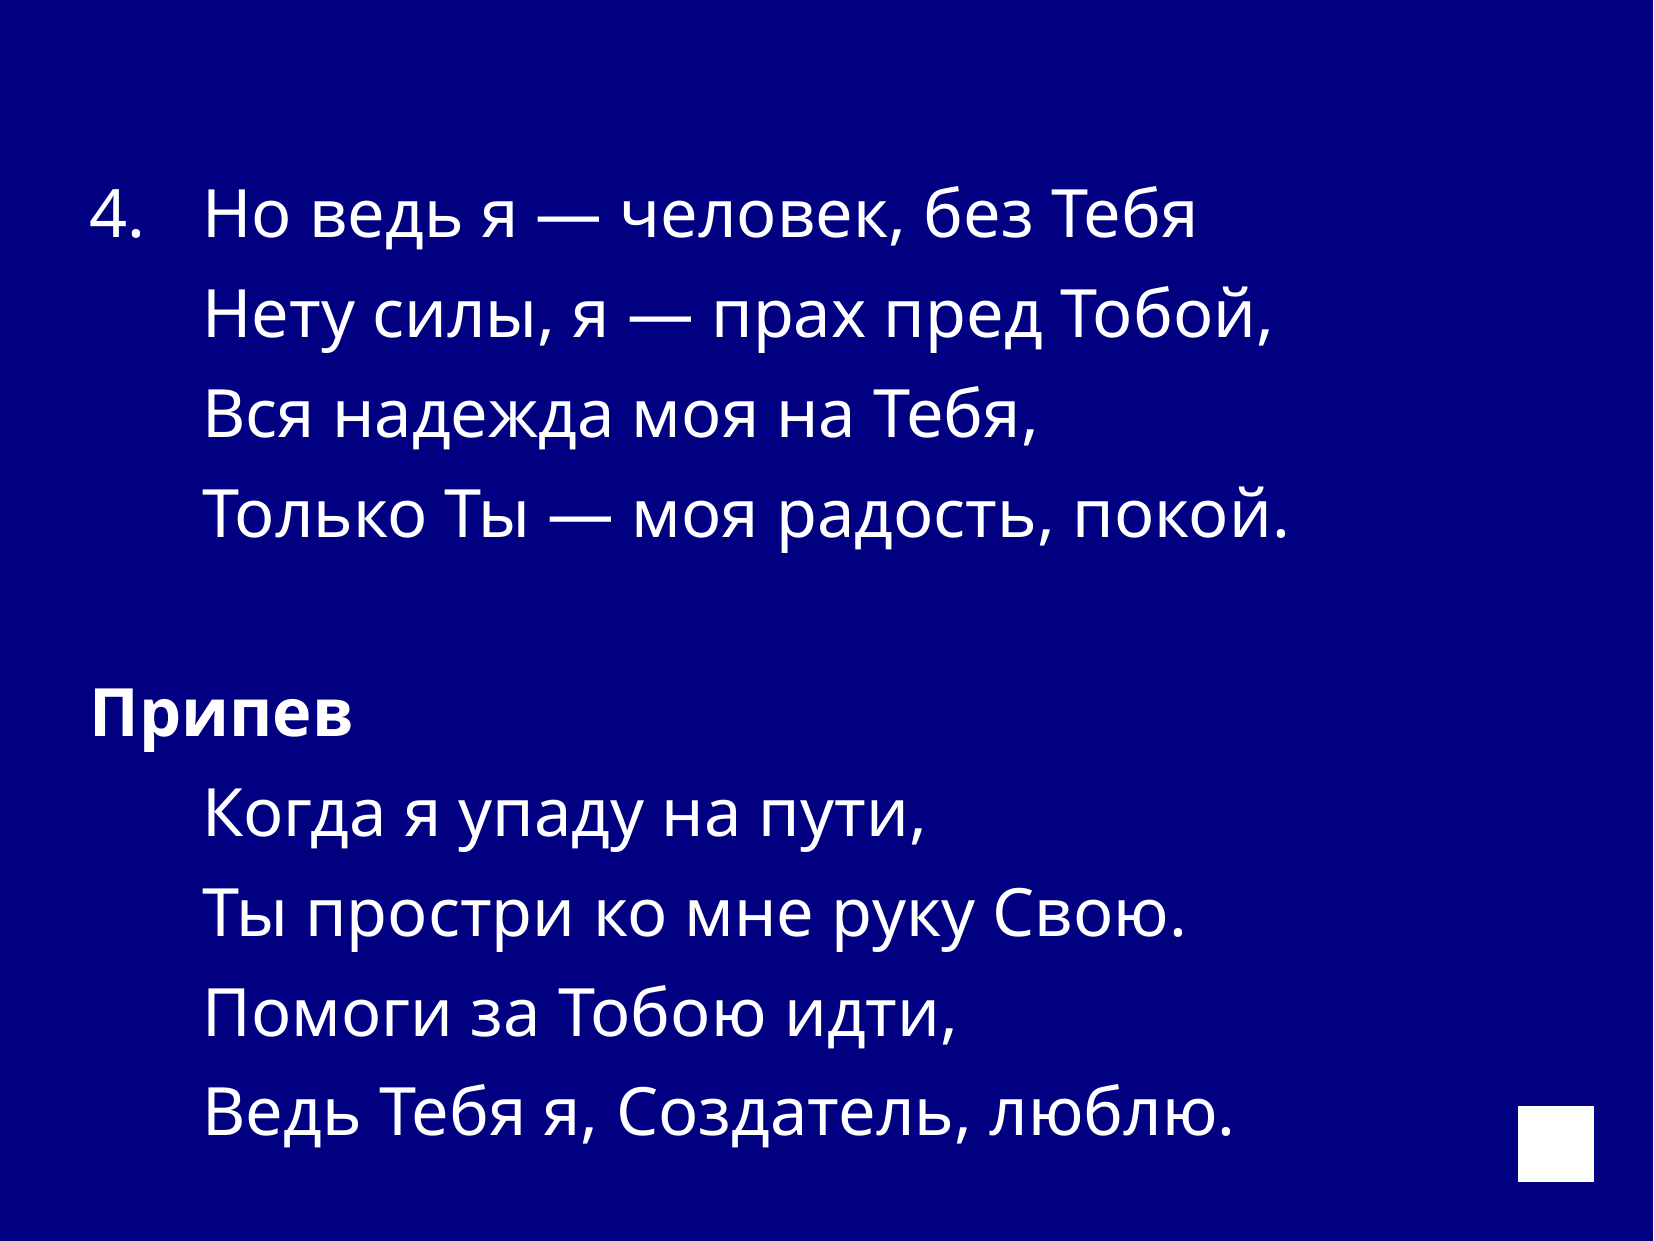

4.	Но ведь я — человек, без Тебя
	Нету силы, я — прах пред Тобой,
	Вся надежда моя на Тебя,
	Только Ты — моя радость, покой.
Припев
	Когда я упаду на пути,
	Ты простри ко мне руку Свою.
	Помоги за Тобою идти,
	Ведь Тебя я, Создатель, люблю.